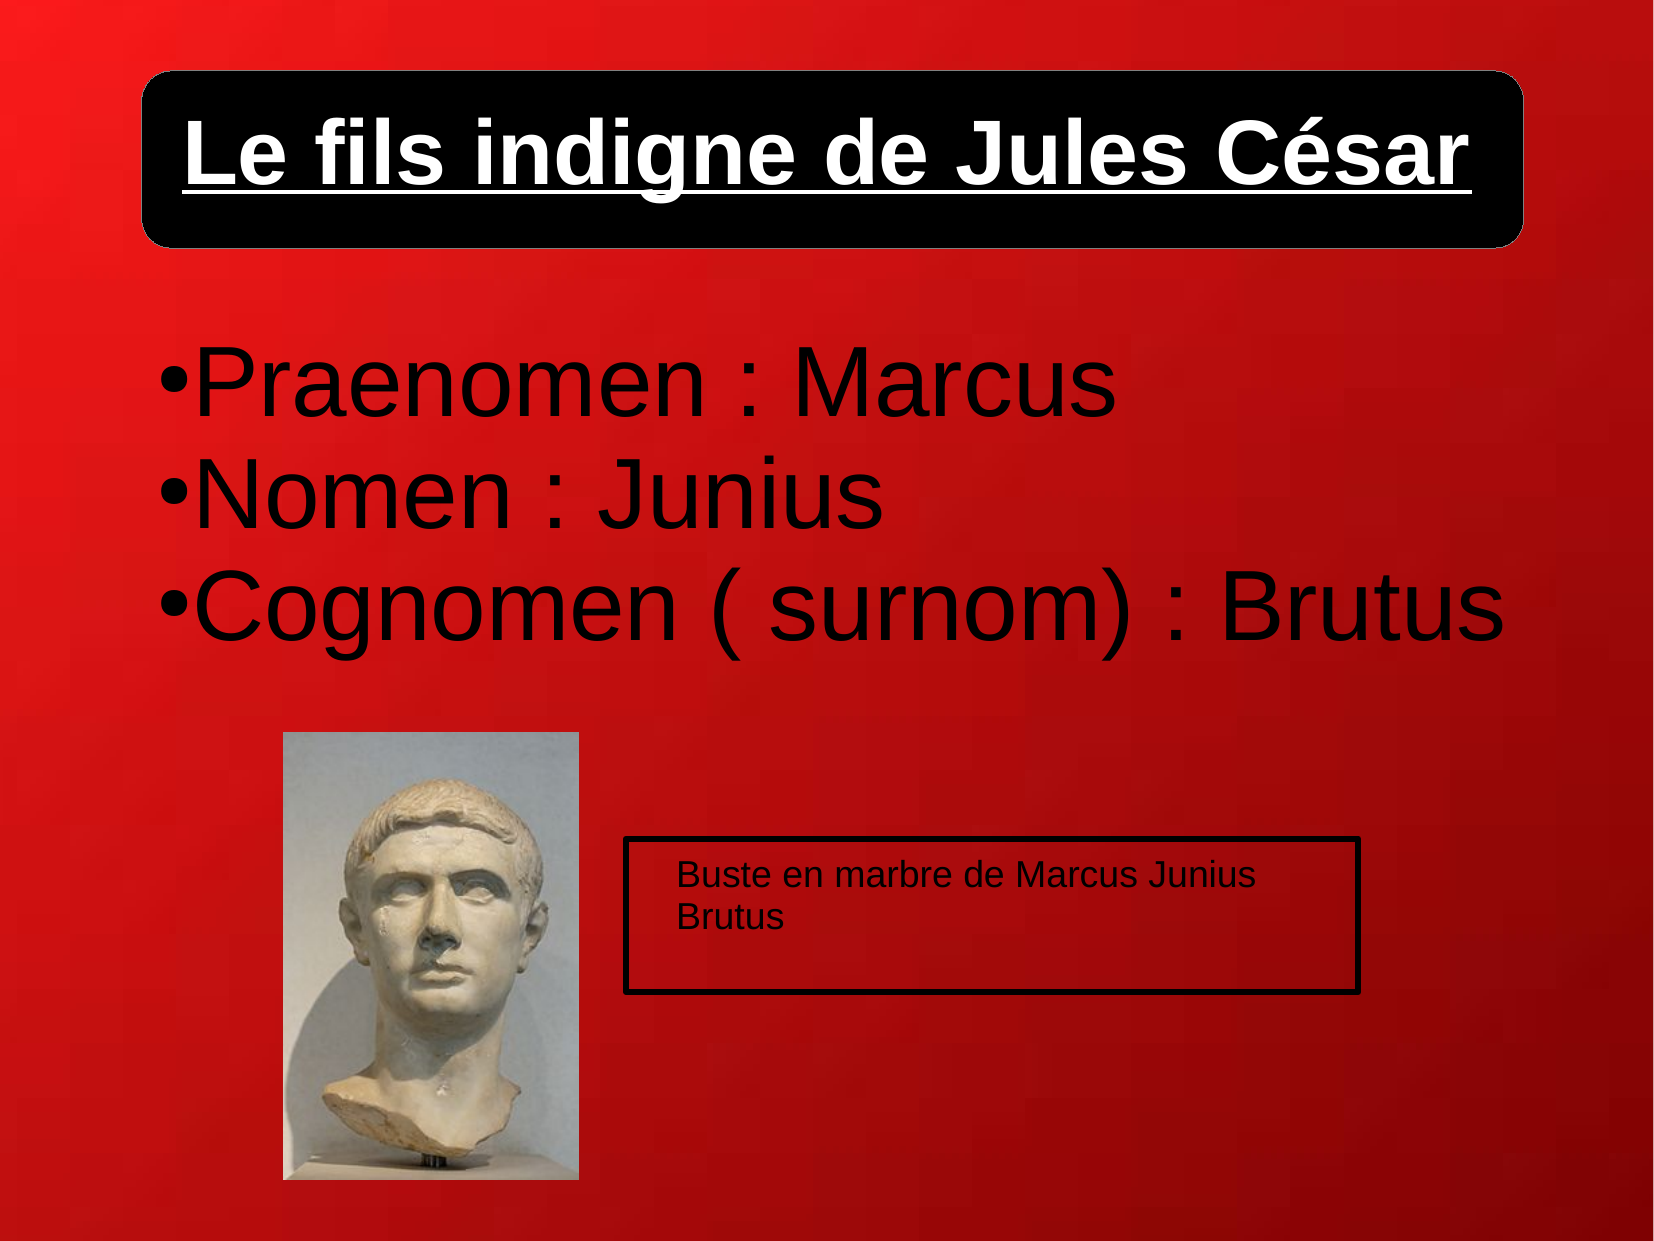

# Le fils indigne de Jules César
Praenomen : Marcus
Nomen : Junius
Cognomen ( surnom) : Brutus
Buste en marbre de Marcus Junius Brutus